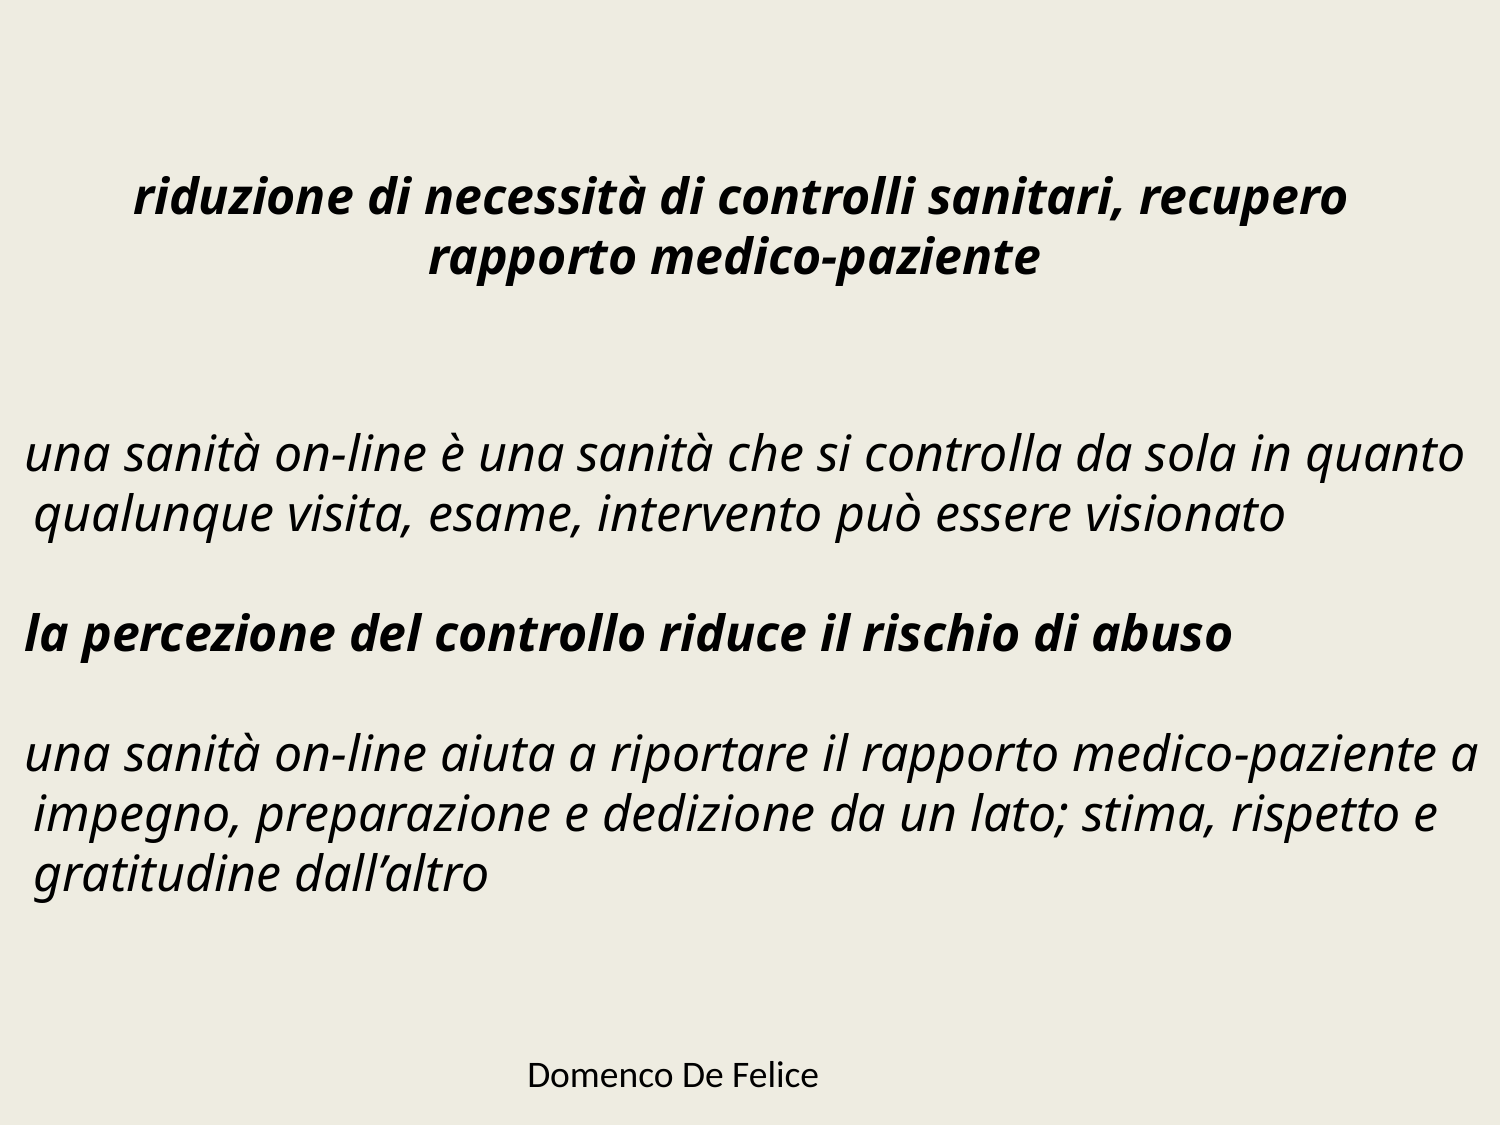

riduzione di necessità di controlli sanitari, recupero
rapporto medico-paziente
una sanità on-line è una sanità che si controlla da sola in quanto
 qualunque visita, esame, intervento può essere visionato
la percezione del controllo riduce il rischio di abuso
una sanità on-line aiuta a riportare il rapporto medico-paziente a
 impegno, preparazione e dedizione da un lato; stima, rispetto e
 gratitudine dall’altro
Domenco De Felice